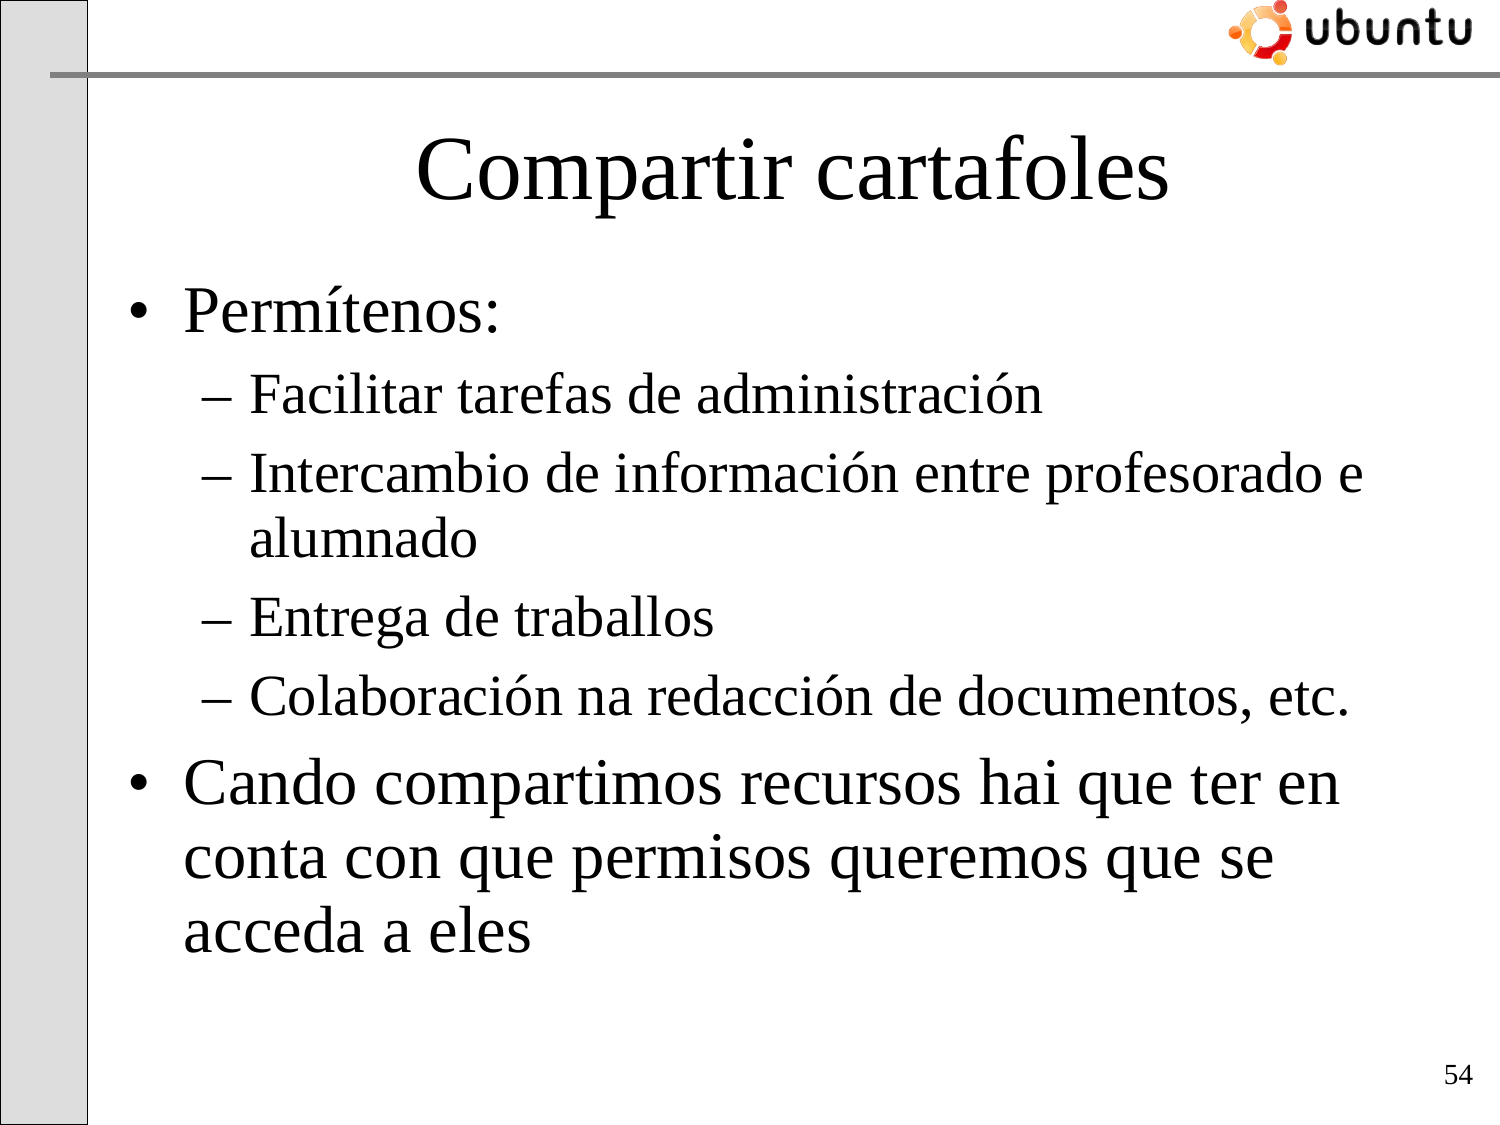

# Compartir cartafoles
Permítenos:
Facilitar tarefas de administración
Intercambio de información entre profesorado e alumnado
Entrega de traballos
Colaboración na redacción de documentos, etc.
Cando compartimos recursos hai que ter en conta con que permisos queremos que se acceda a eles
54